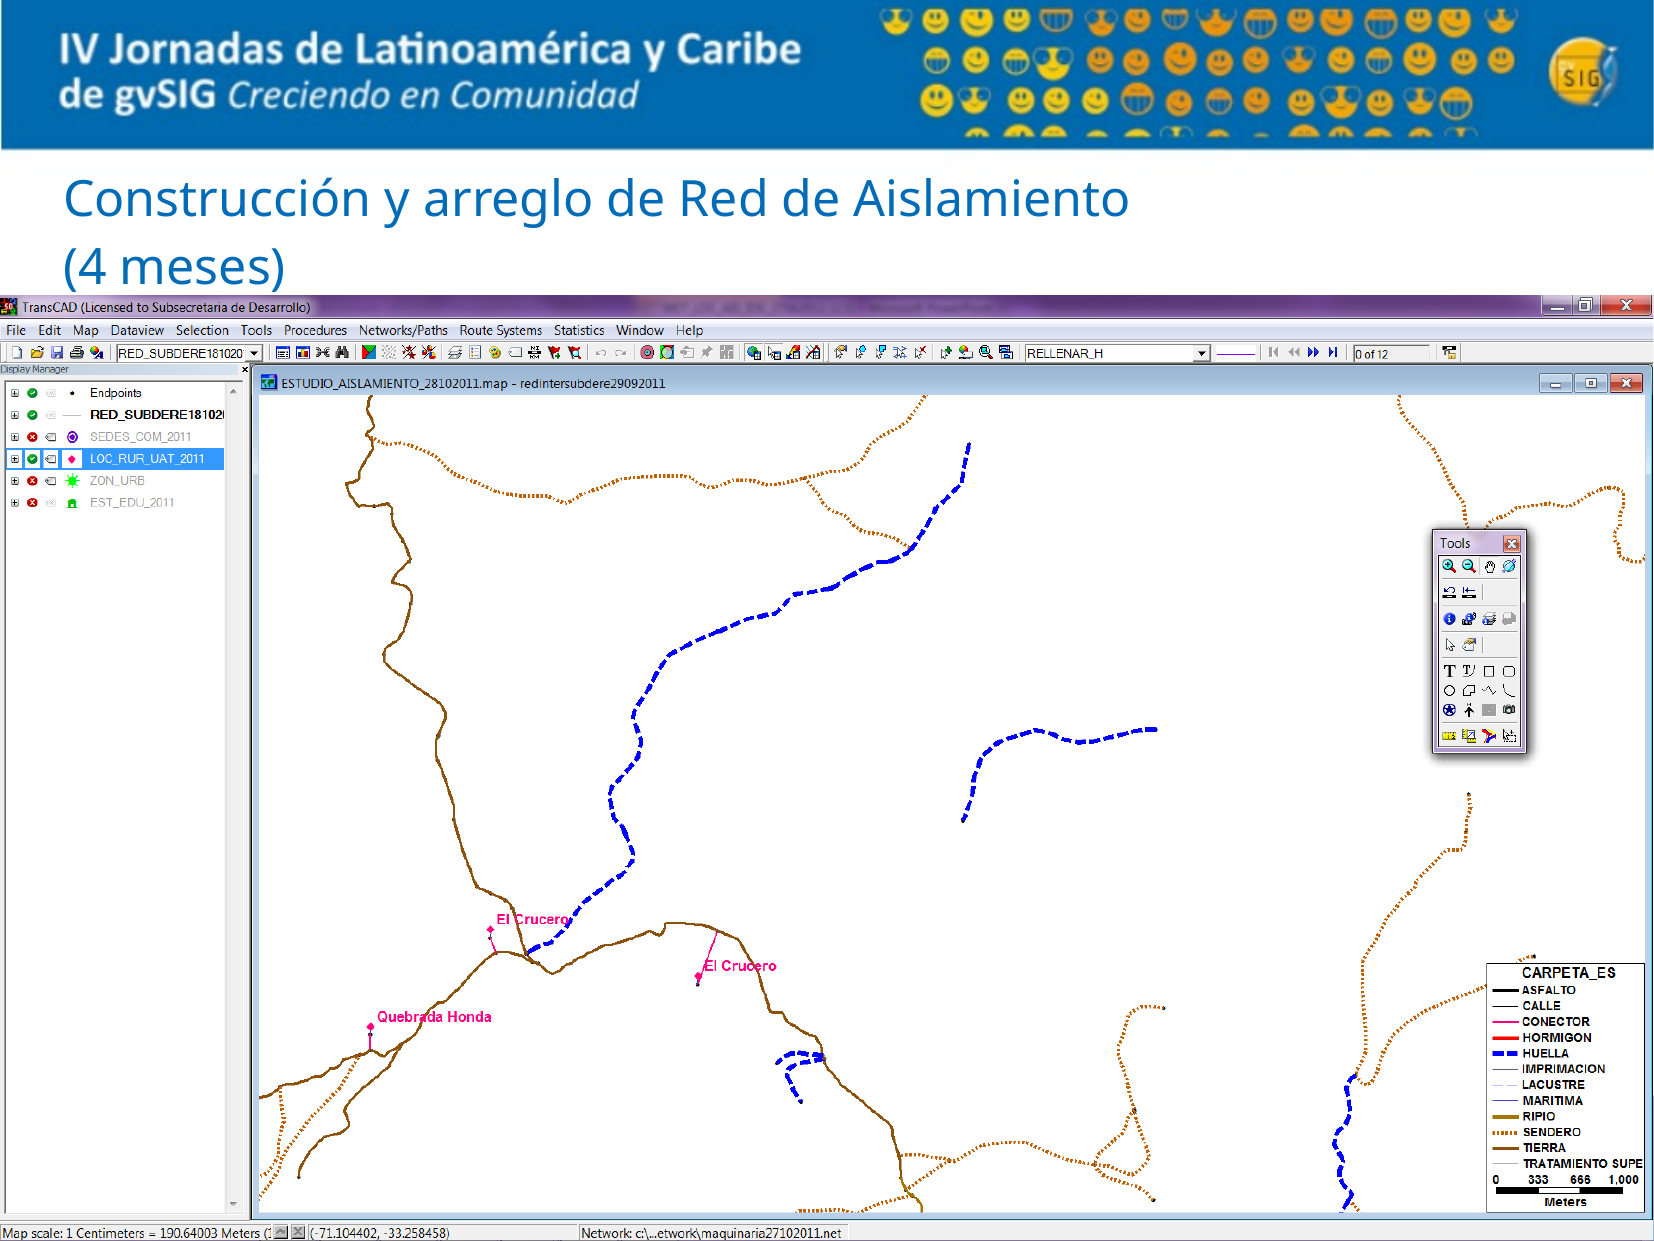

# Construcción y arreglo de Red de Aislamiento (4 meses)